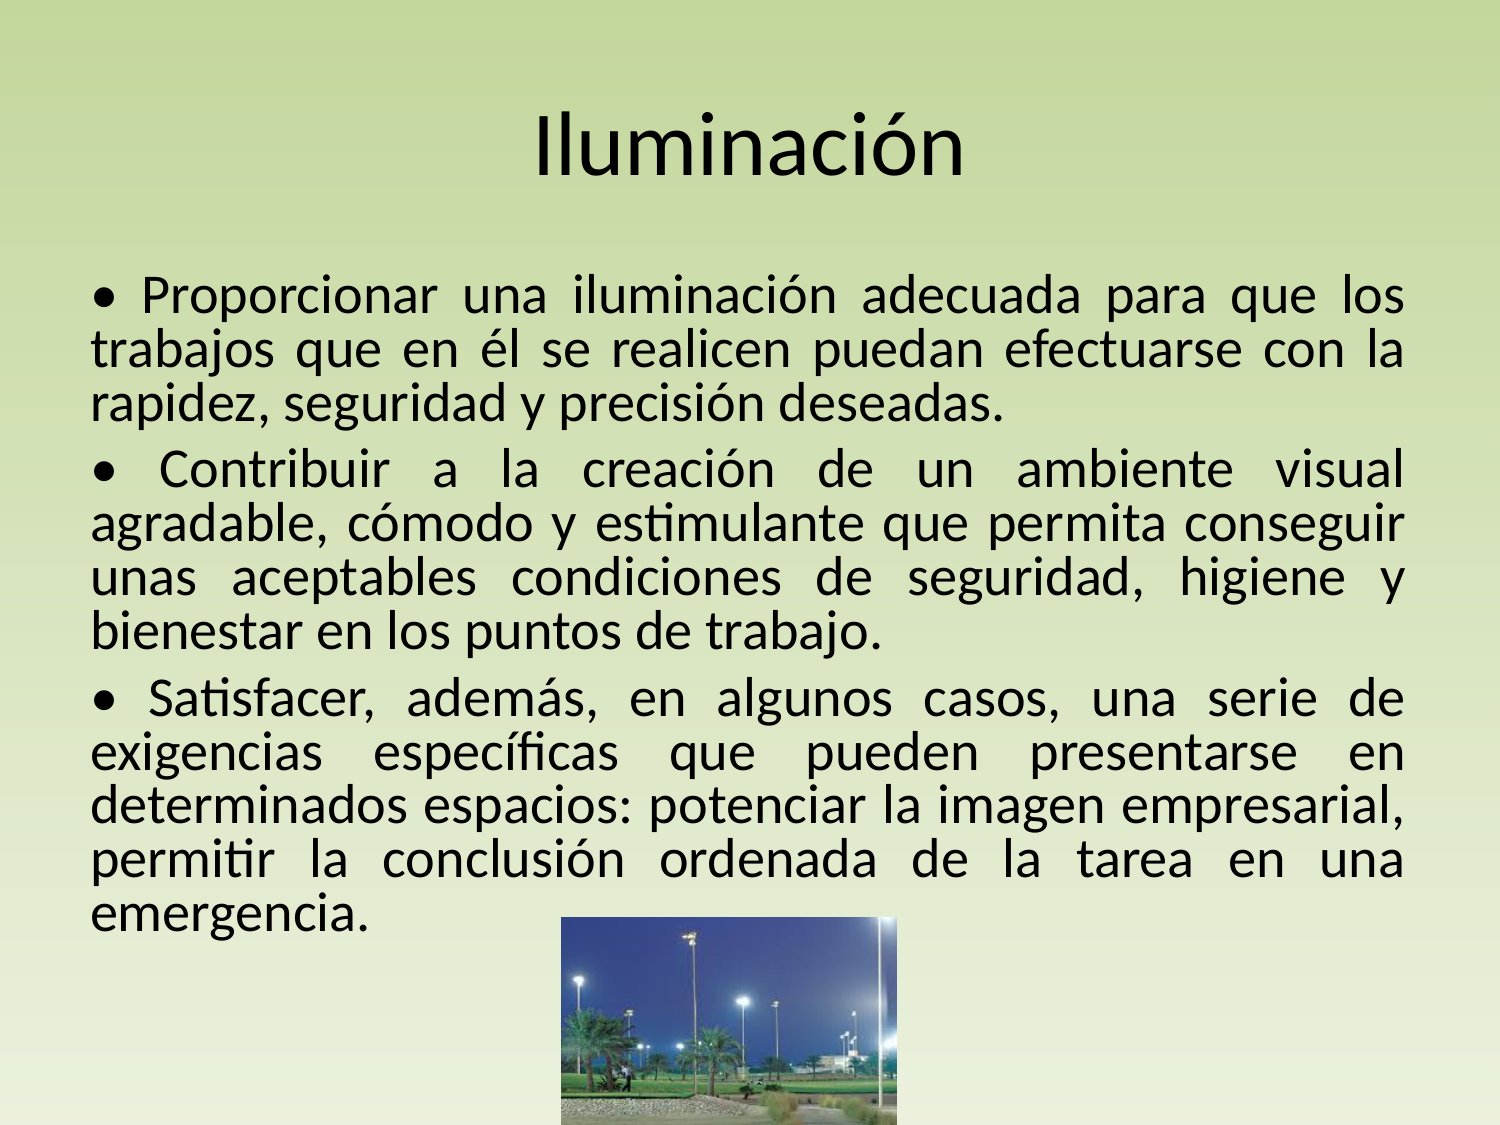

# Iluminación
• Proporcionar una iluminación adecuada para que los trabajos que en él se realicen puedan efectuarse con la rapidez, seguridad y precisión deseadas.
• Contribuir a la creación de un ambiente visual agradable, cómodo y estimulante que permita conseguir unas aceptables condiciones de seguridad, higiene y bienestar en los puntos de trabajo.
• Satisfacer, además, en algunos casos, una serie de exigencias específicas que pueden presentarse en determinados espacios: potenciar la imagen empresarial, permitir la conclusión ordenada de la tarea en una emergencia.